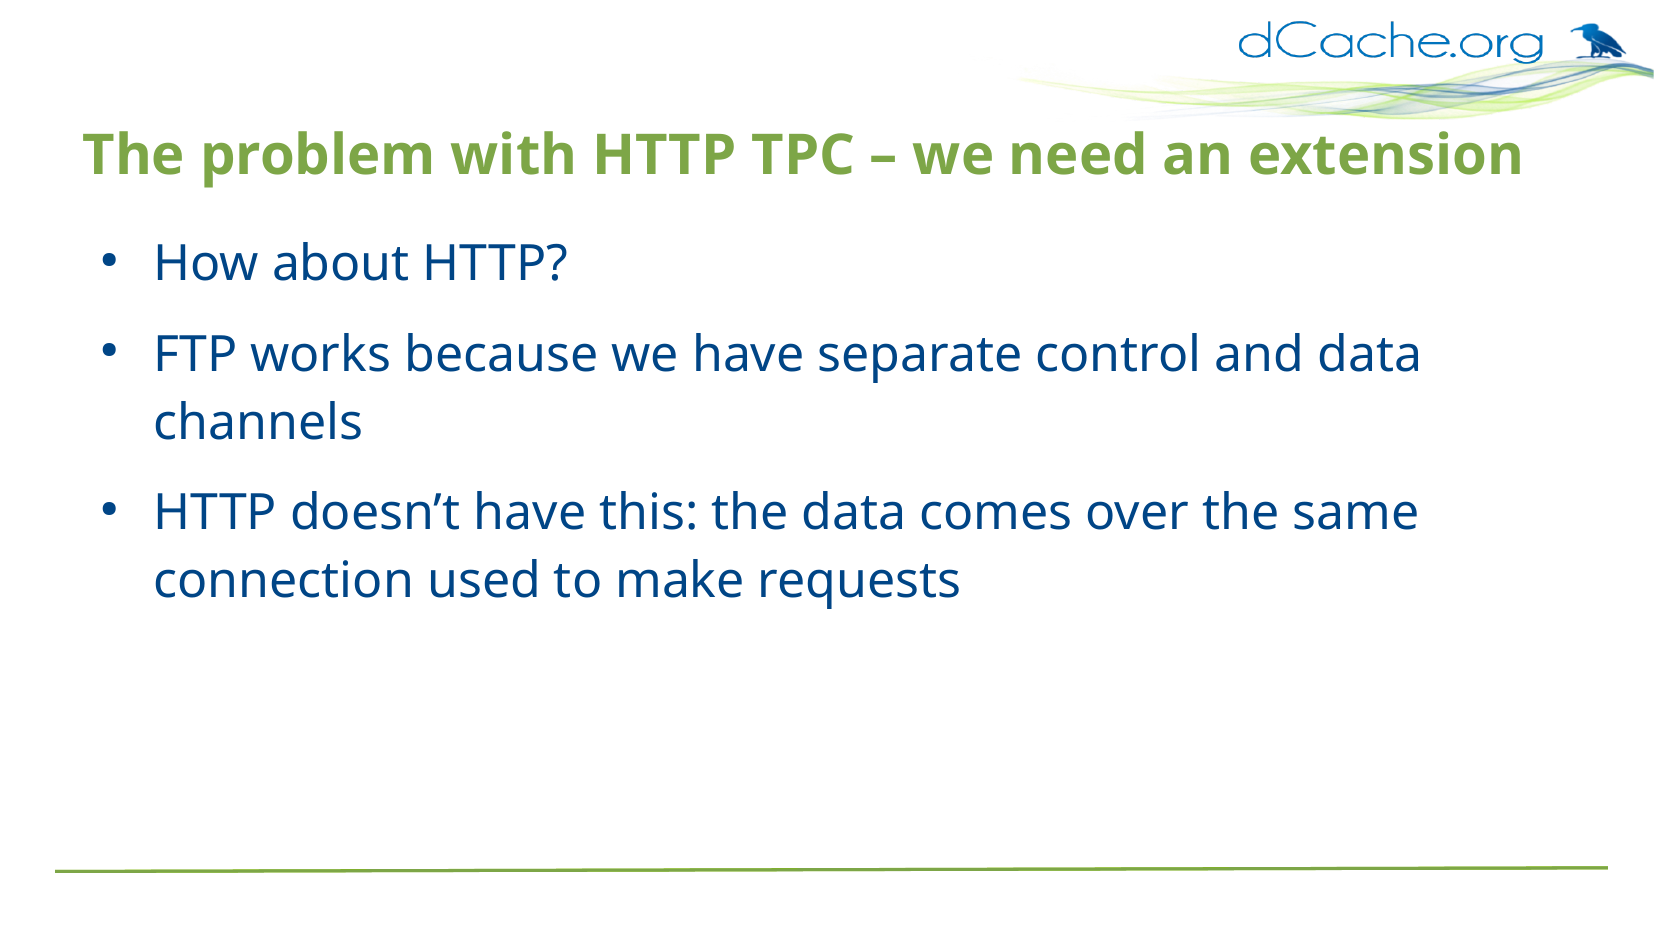

# The problem with HTTP TPC – we need an extension
How about HTTP?
FTP works because we have separate control and data channels
HTTP doesn’t have this: the data comes over the same connection used to make requests